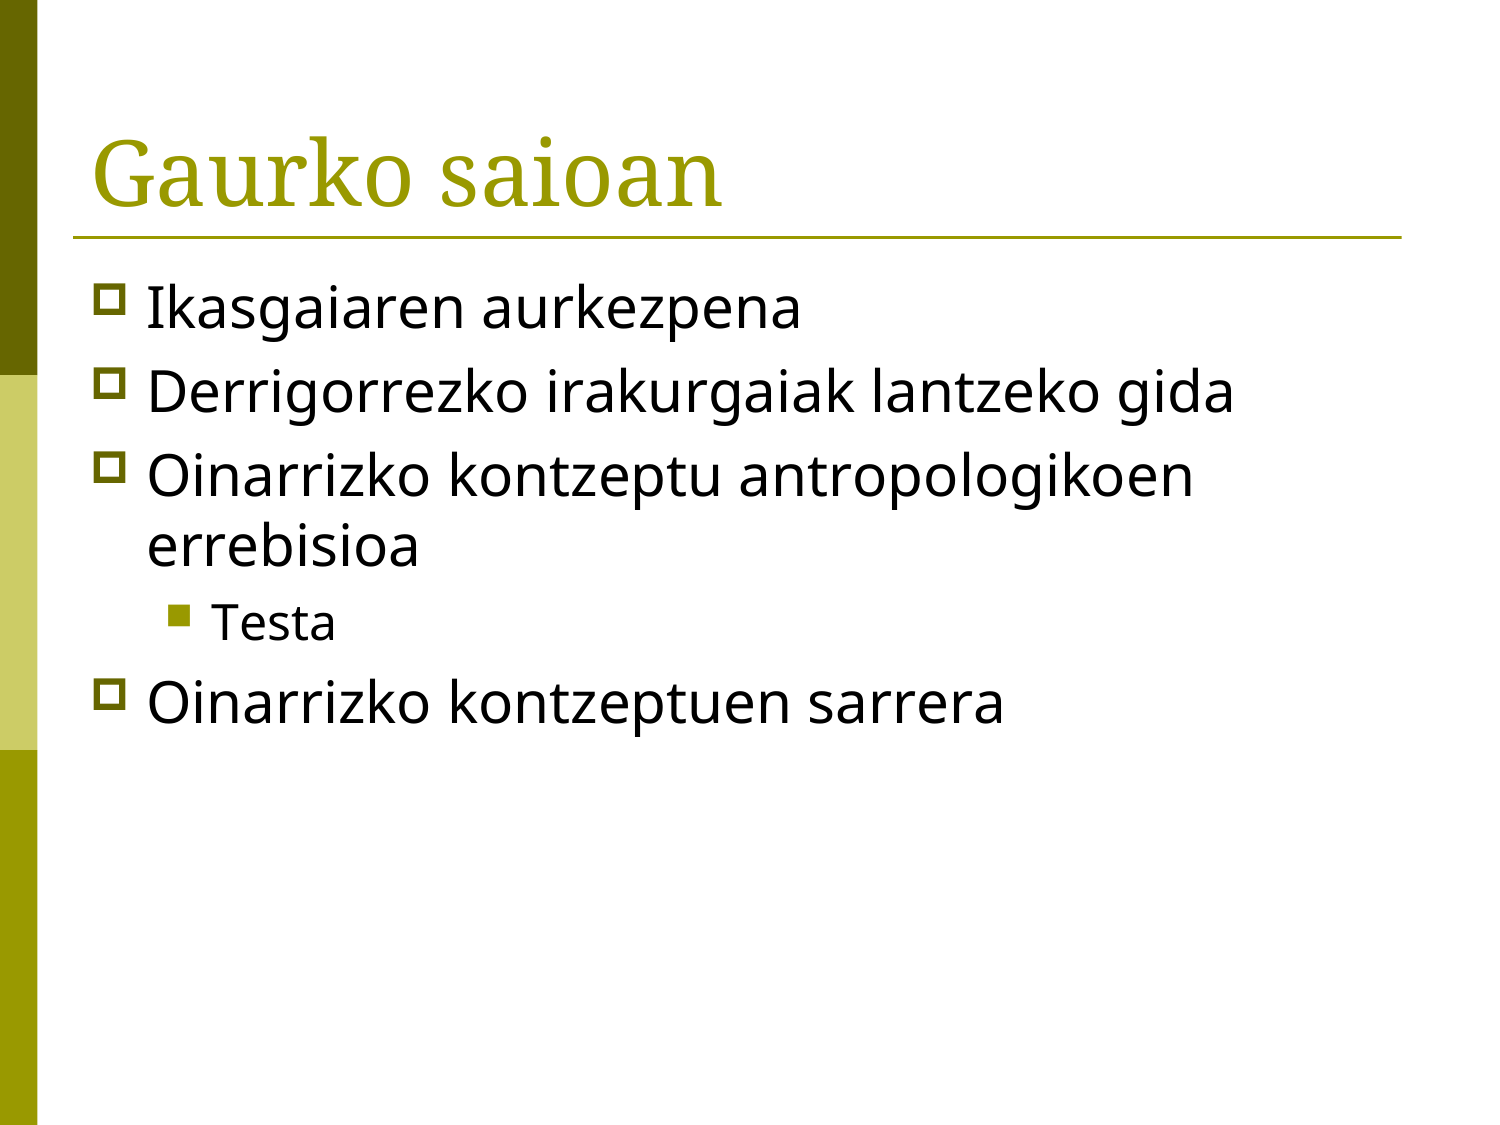

# Gaurko saioan
Ikasgaiaren aurkezpena
Derrigorrezko irakurgaiak lantzeko gida
Oinarrizko kontzeptu antropologikoen errebisioa
Testa
Oinarrizko kontzeptuen sarrera